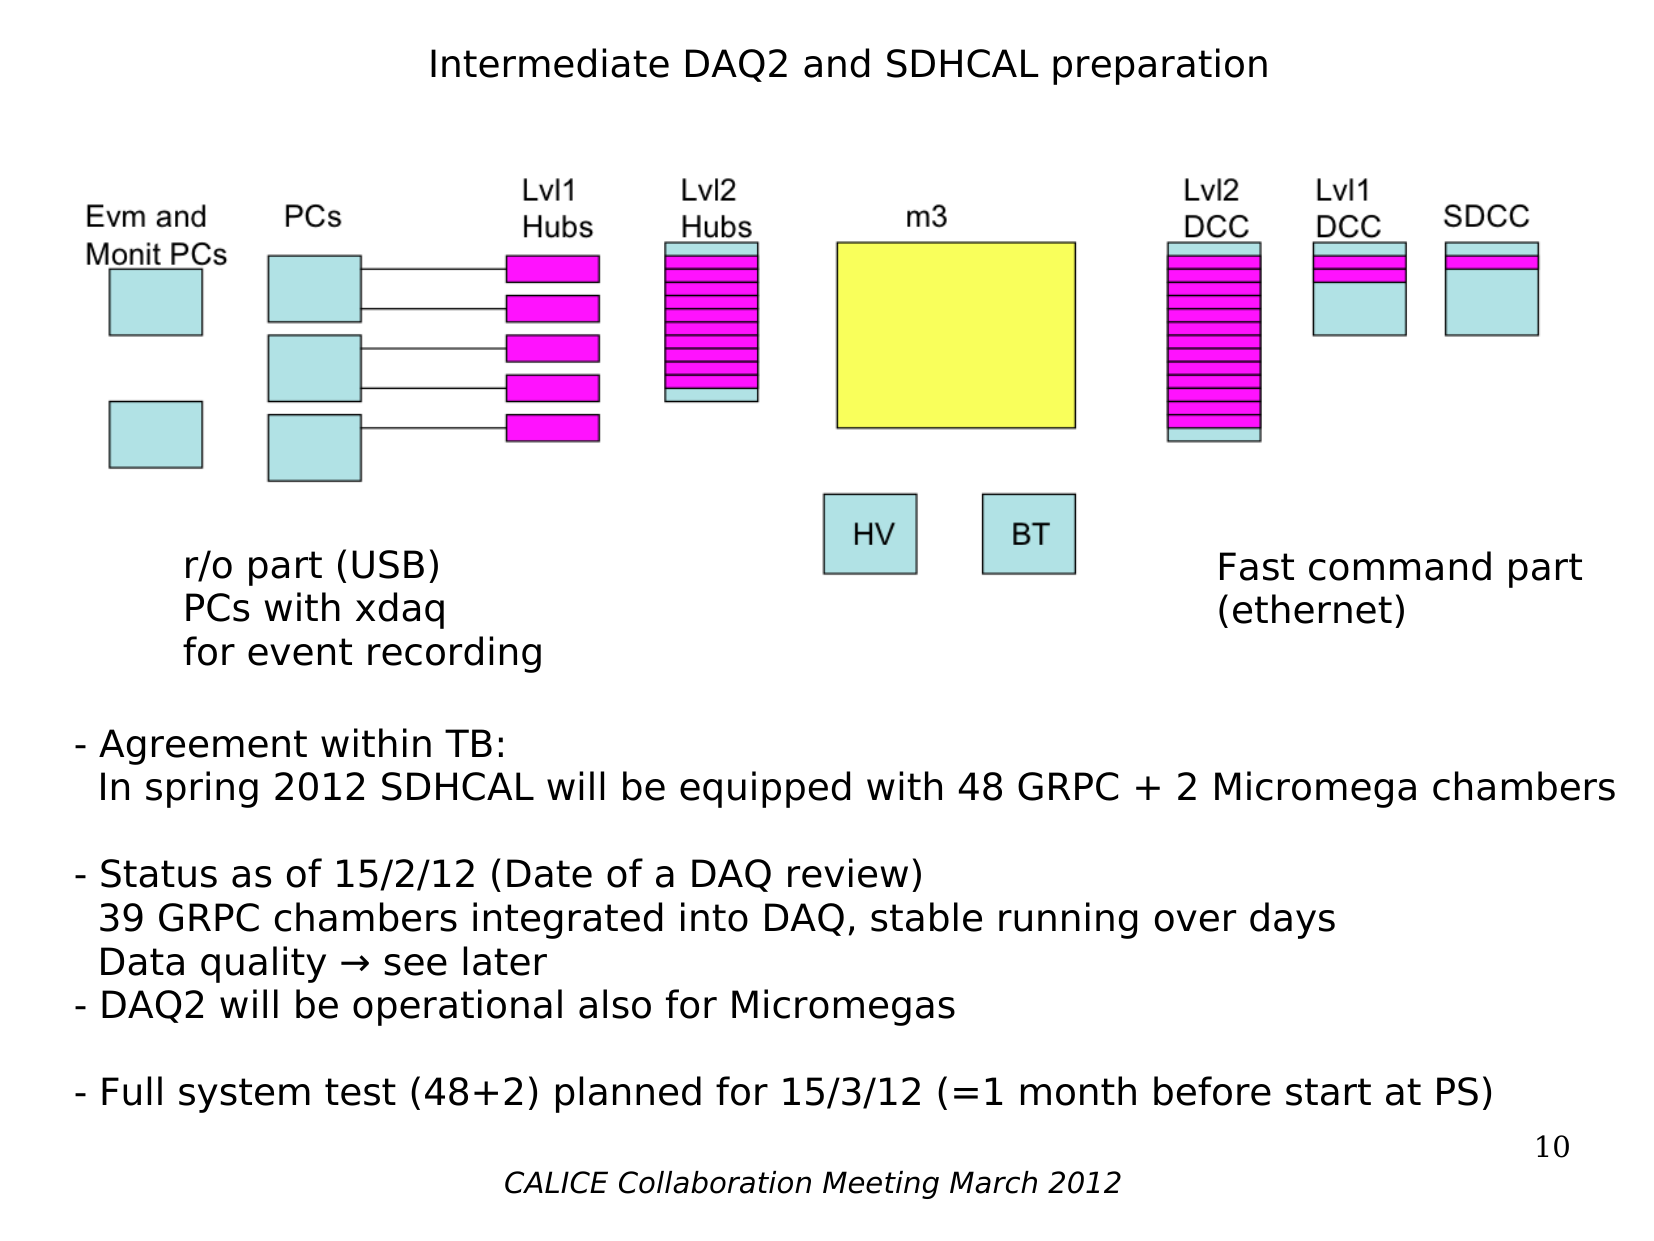

Intermediate DAQ2 and SDHCAL preparation
r/o part (USB)
PCs with xdaq
for event recording
Fast command part
(ethernet)
- Agreement within TB:
 In spring 2012 SDHCAL will be equipped with 48 GRPC + 2 Micromega chambers
- Status as of 15/2/12 (Date of a DAQ review)
 39 GRPC chambers integrated into DAQ, stable running over days
 Data quality → see later
- DAQ2 will be operational also for Micromegas
- Full system test (48+2) planned for 15/3/12 (=1 month before start at PS)
10